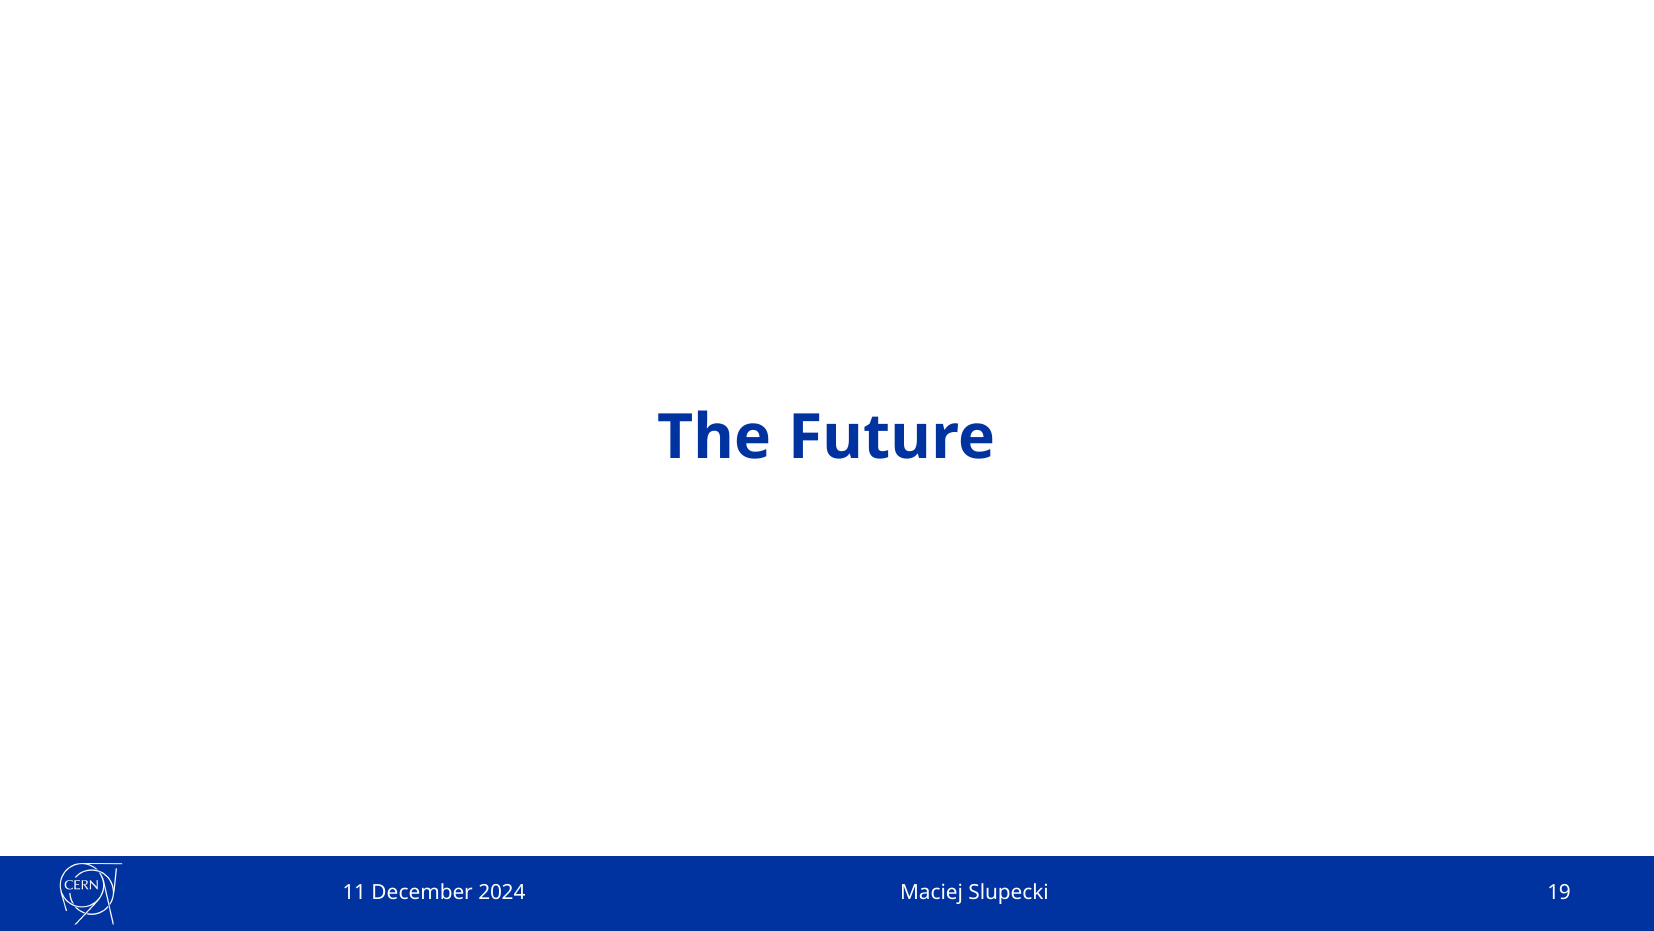

# The Future
Presenter | Presentation Title
19